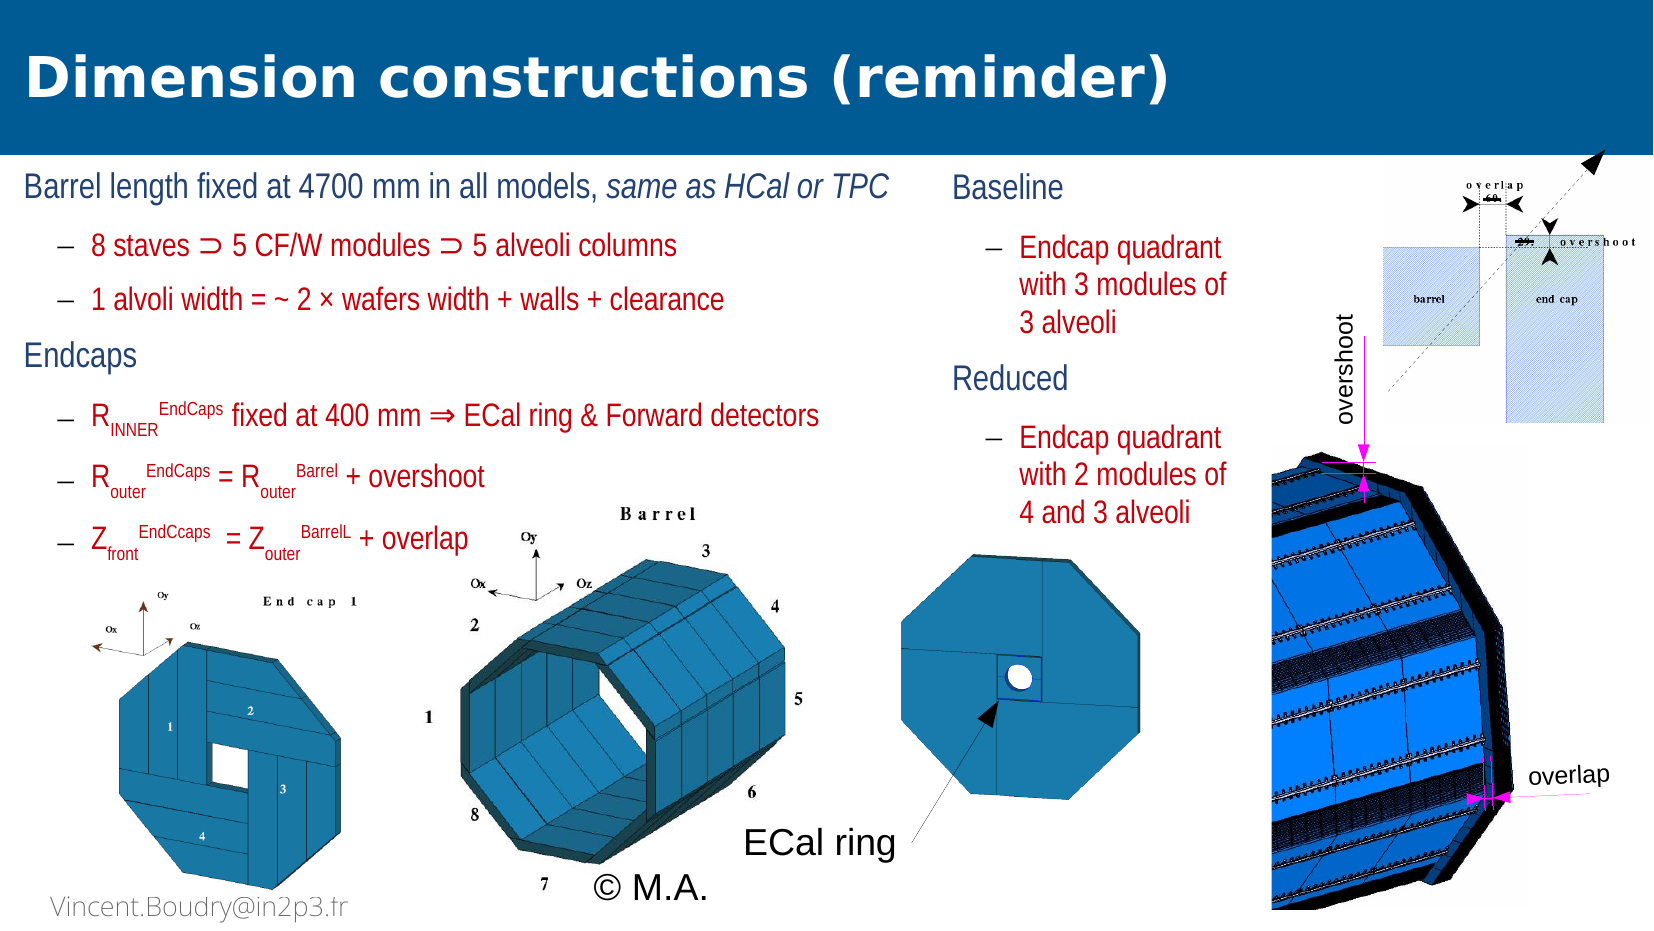

Dimension constructions (reminder)
Barrel length fixed at 4700 mm in all models, same as HCal or TPC
8 staves ⊃ 5 CF/W modules ⊃ 5 alveoli columns
1 alvoli width = ~ 2 × wafers width + walls + clearance
Endcaps
RINNEREndCaps fixed at 400 mm ⇒ ECal ring & Forward detectors
RouterEndCaps = RouterBarrel + overshoot
ZfrontEndCcaps  = ZouterBarrelL + overlap
# Baseline
Endcap quadrant
with 3 modules of
3 alveoli
Reduced
Endcap quadrant
with 2 modules of
4 and 3 alveoli
ECal ring
© M.A.